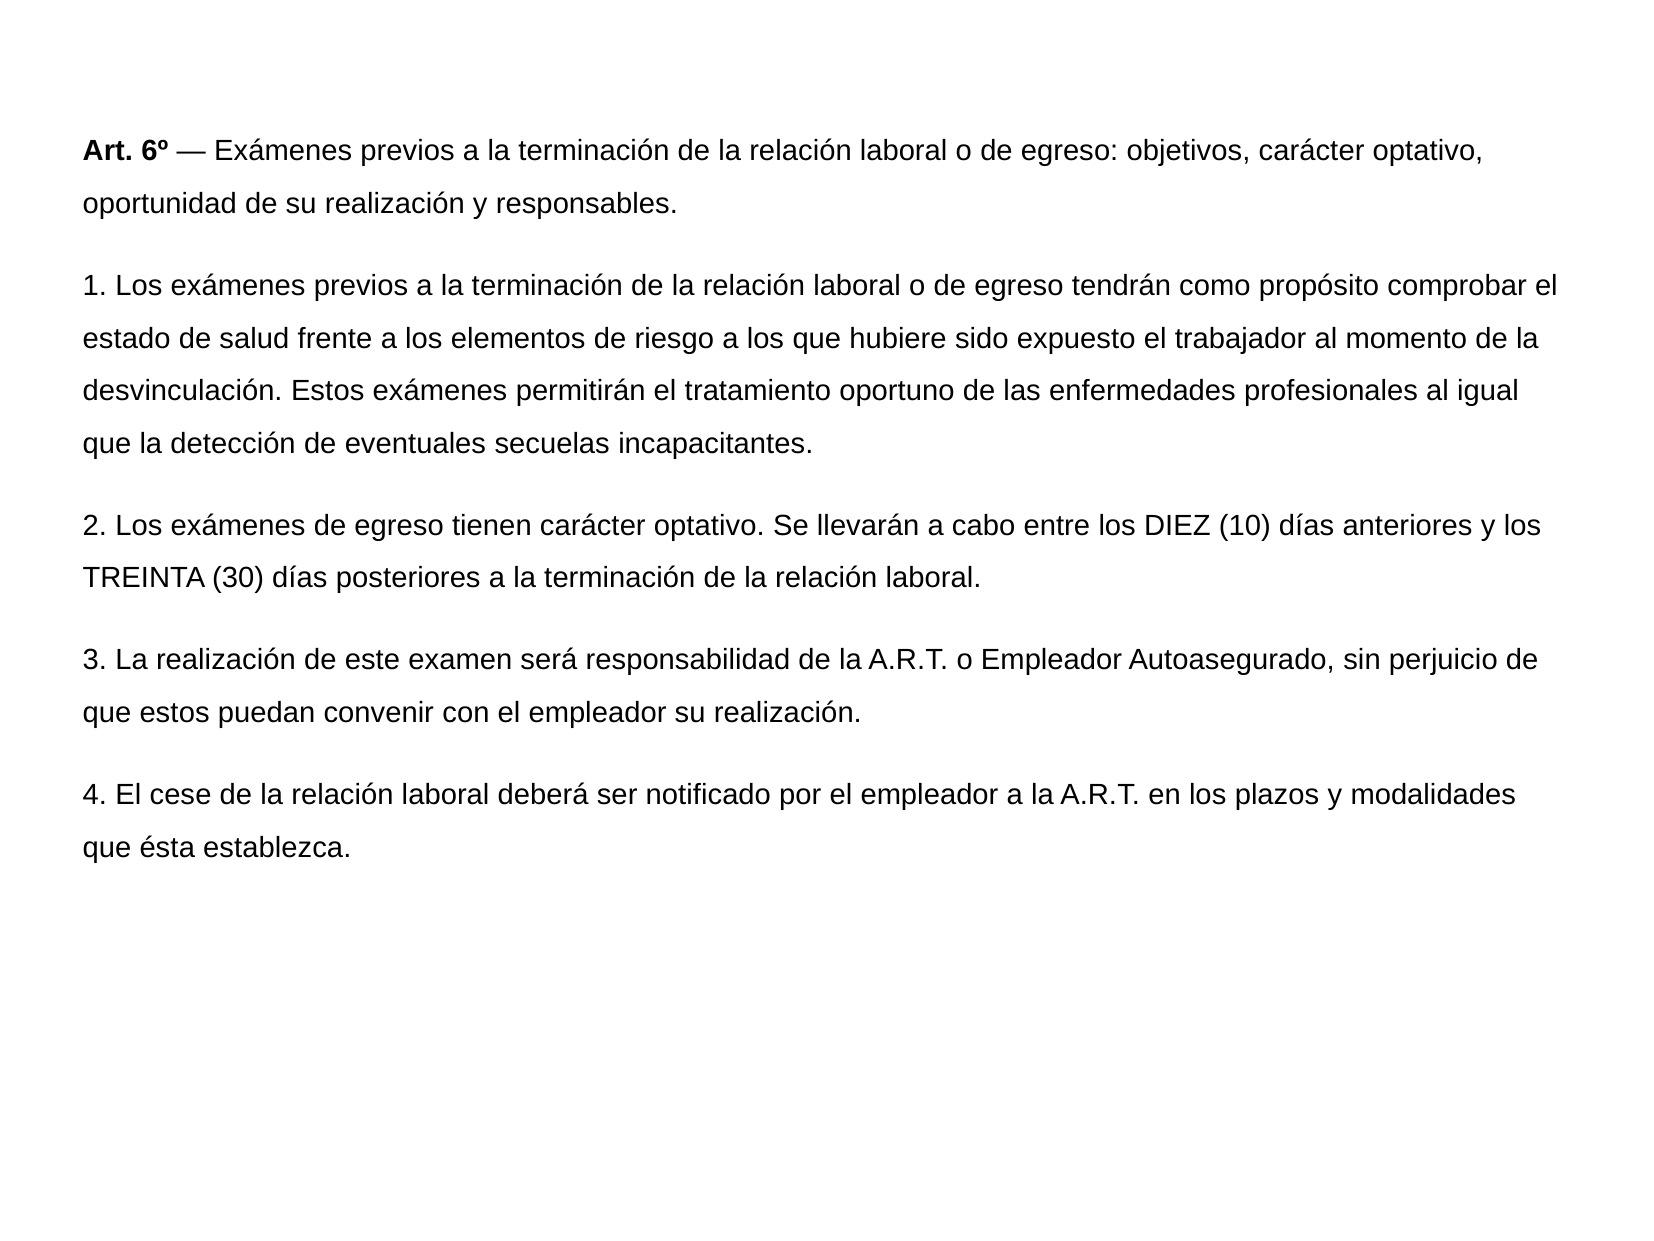

#
Art. 6º — Exámenes previos a la terminación de la relación laboral o de egreso: objetivos, carácter optativo, oportunidad de su realización y responsables.
1. Los exámenes previos a la terminación de la relación laboral o de egreso tendrán como propósito comprobar el estado de salud frente a los elementos de riesgo a los que hubiere sido expuesto el trabajador al momento de la desvinculación. Estos exámenes permitirán el tratamiento oportuno de las enfermedades profesionales al igual que la detección de eventuales secuelas incapacitantes.
2. Los exámenes de egreso tienen carácter optativo. Se llevarán a cabo entre los DIEZ (10) días anteriores y los TREINTA (30) días posteriores a la terminación de la relación laboral.
3. La realización de este examen será responsabilidad de la A.R.T. o Empleador Autoasegurado, sin perjuicio de que estos puedan convenir con el empleador su realización.
4. El cese de la relación laboral deberá ser notificado por el empleador a la A.R.T. en los plazos y modalidades que ésta establezca.